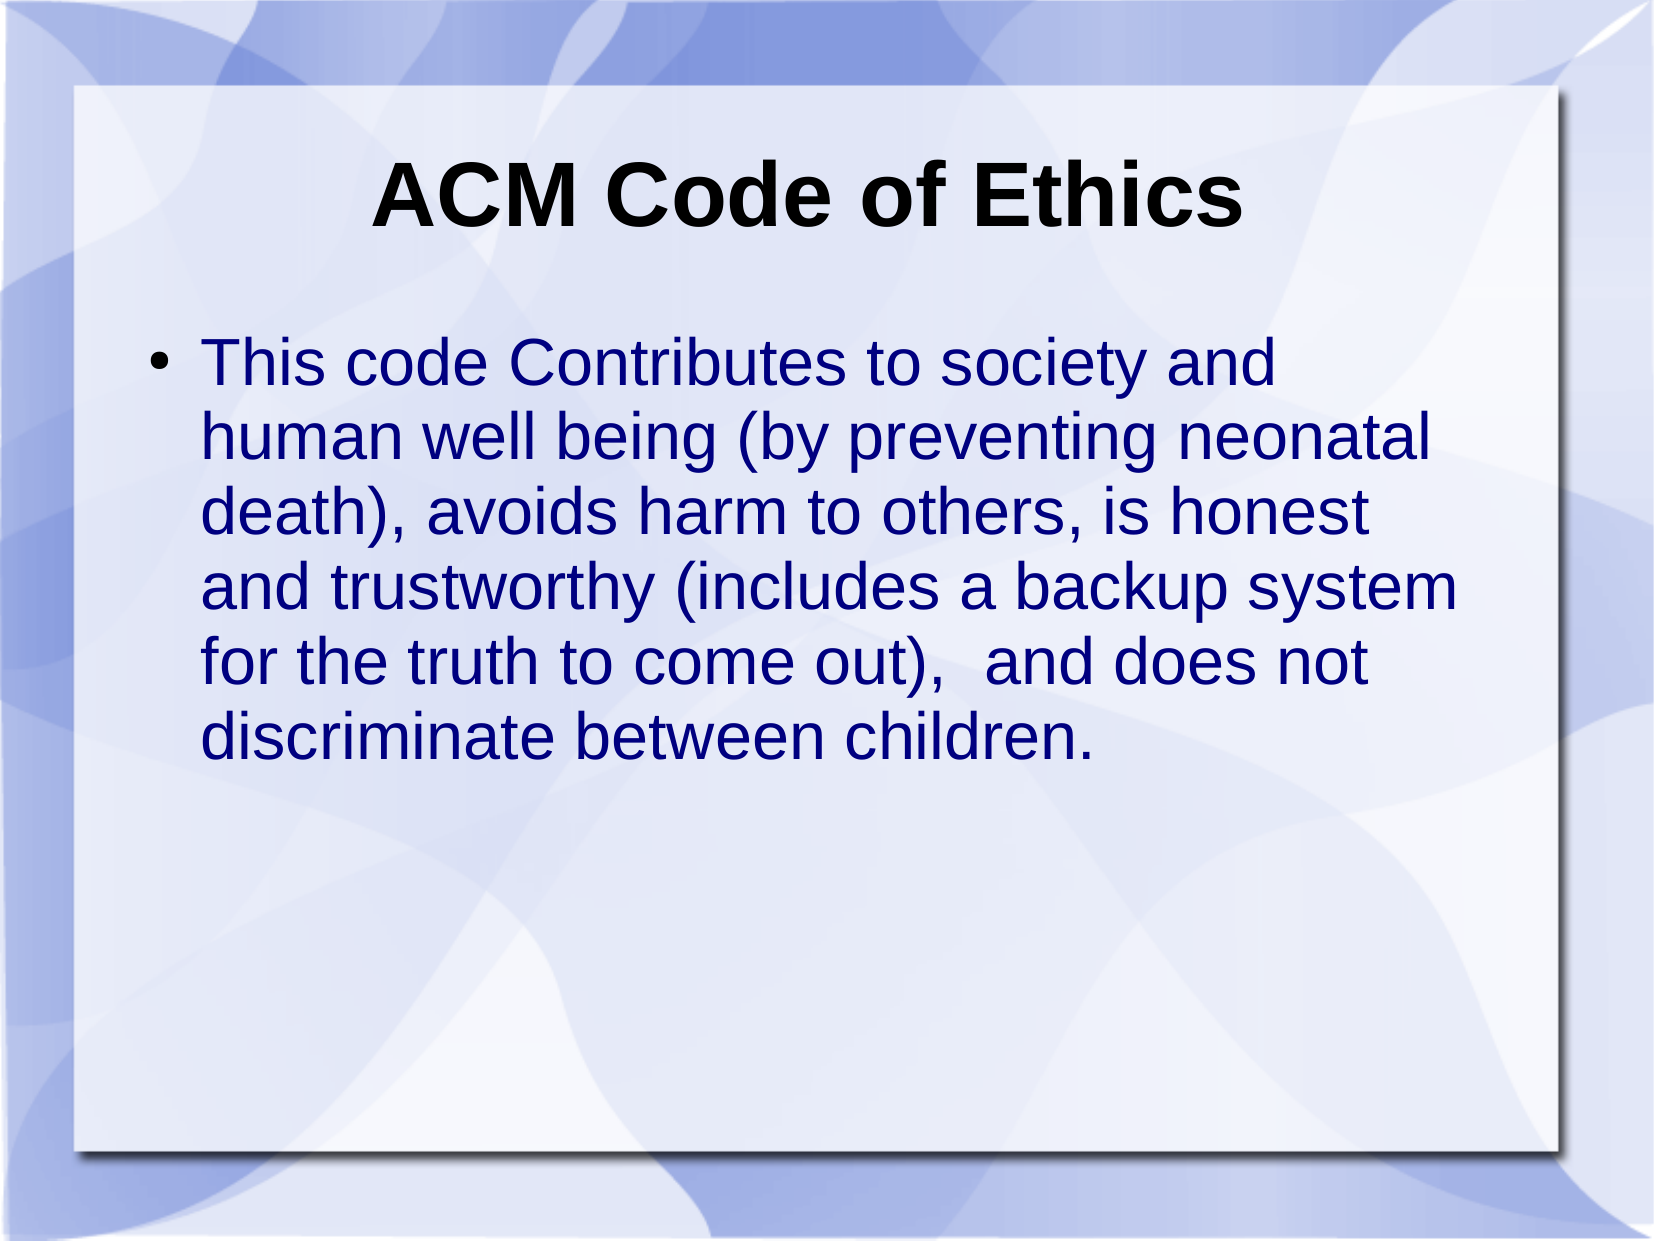

# ACM Code of Ethics
This code Contributes to society and human well being (by preventing neonatal death), avoids harm to others, is honest and trustworthy (includes a backup system for the truth to come out), and does not discriminate between children.